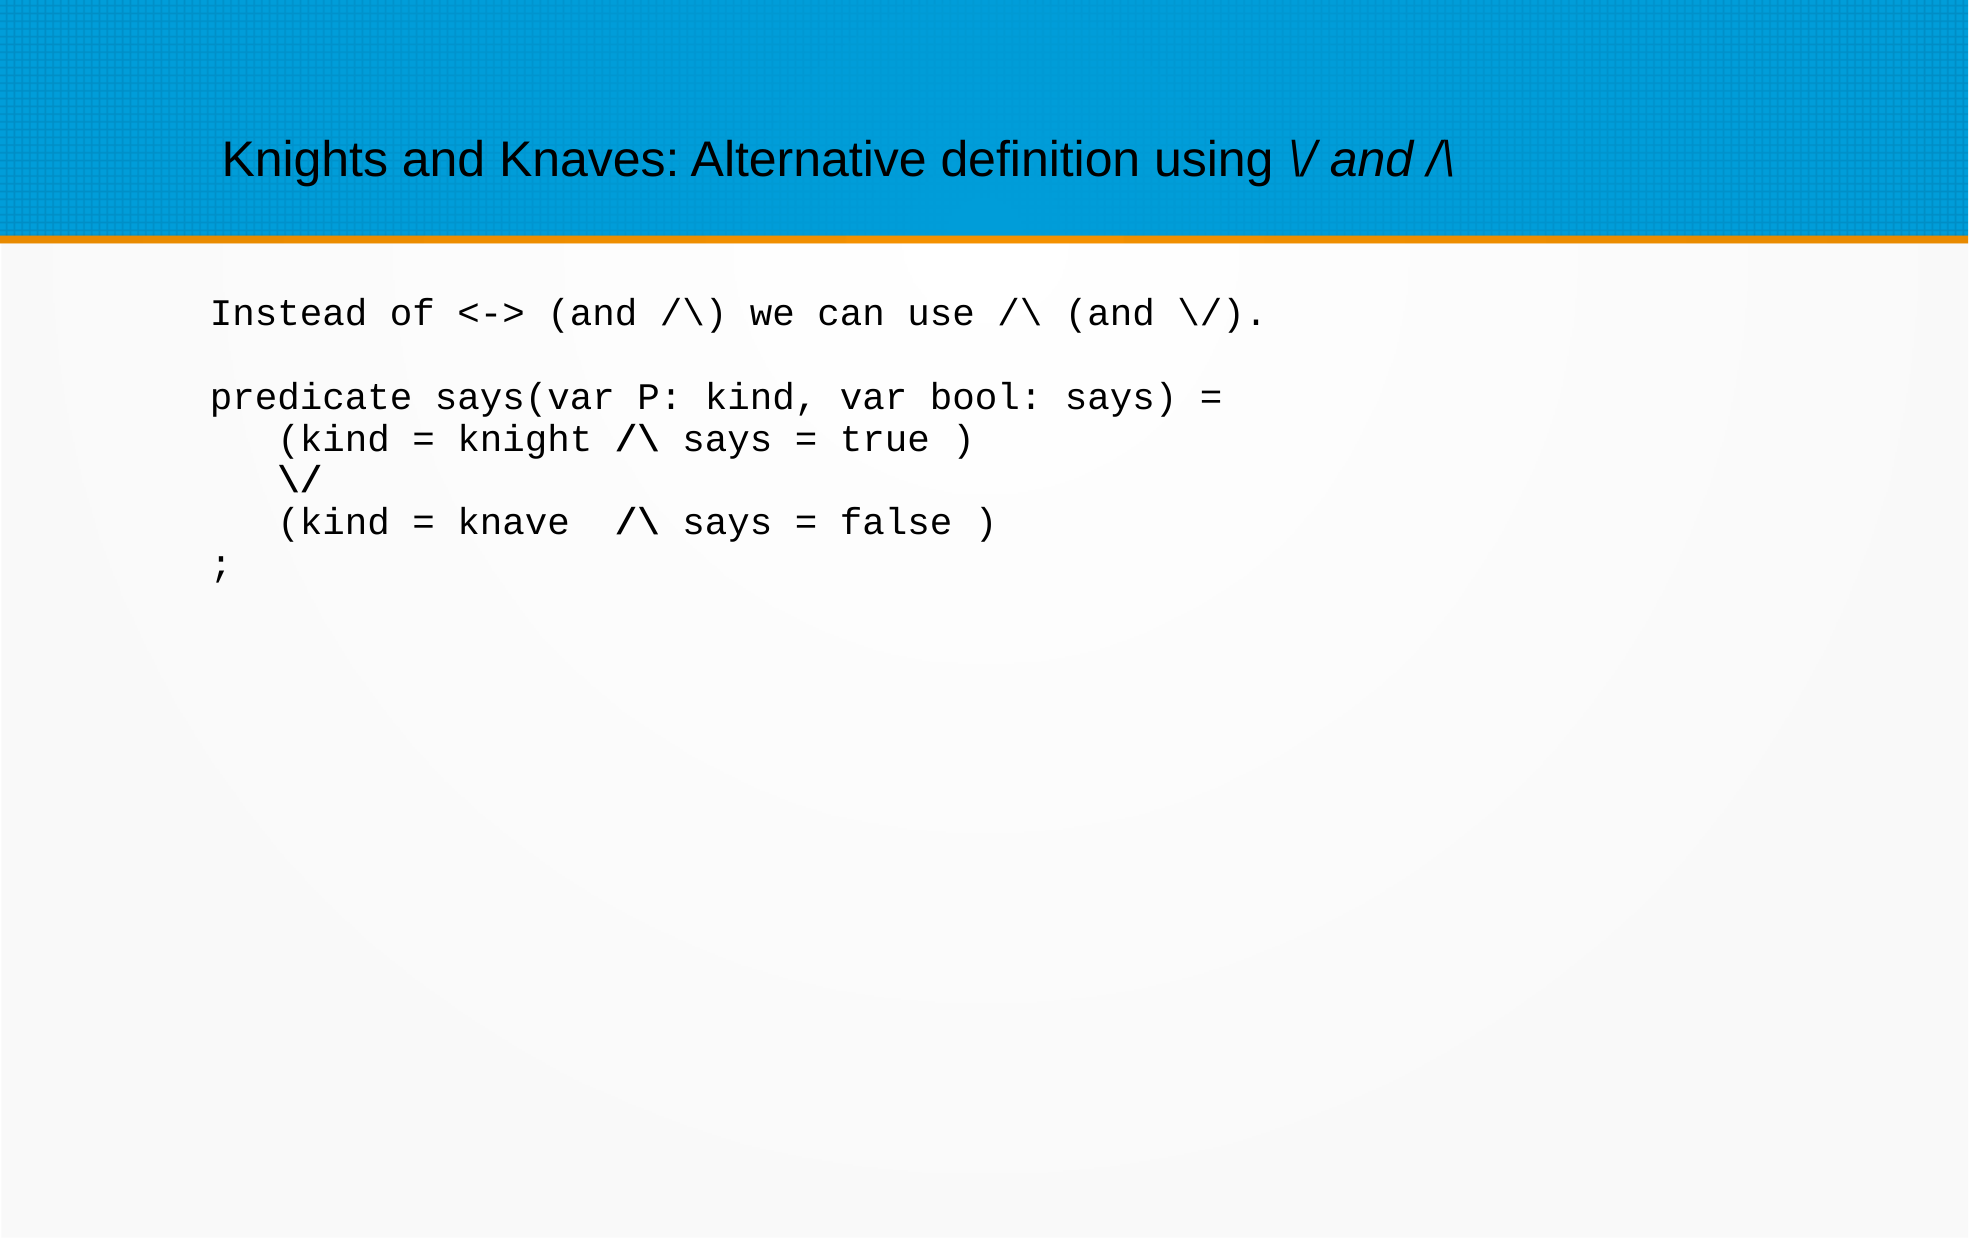

Knights and Knaves: Alternative definition using \/ and /\
Instead of <-> (and /\) we can use /\ (and \/).
predicate says(var P: kind, var bool: says) =
 (kind = knight /\ says = true )
 \/
 (kind = knave /\ says = false )
;